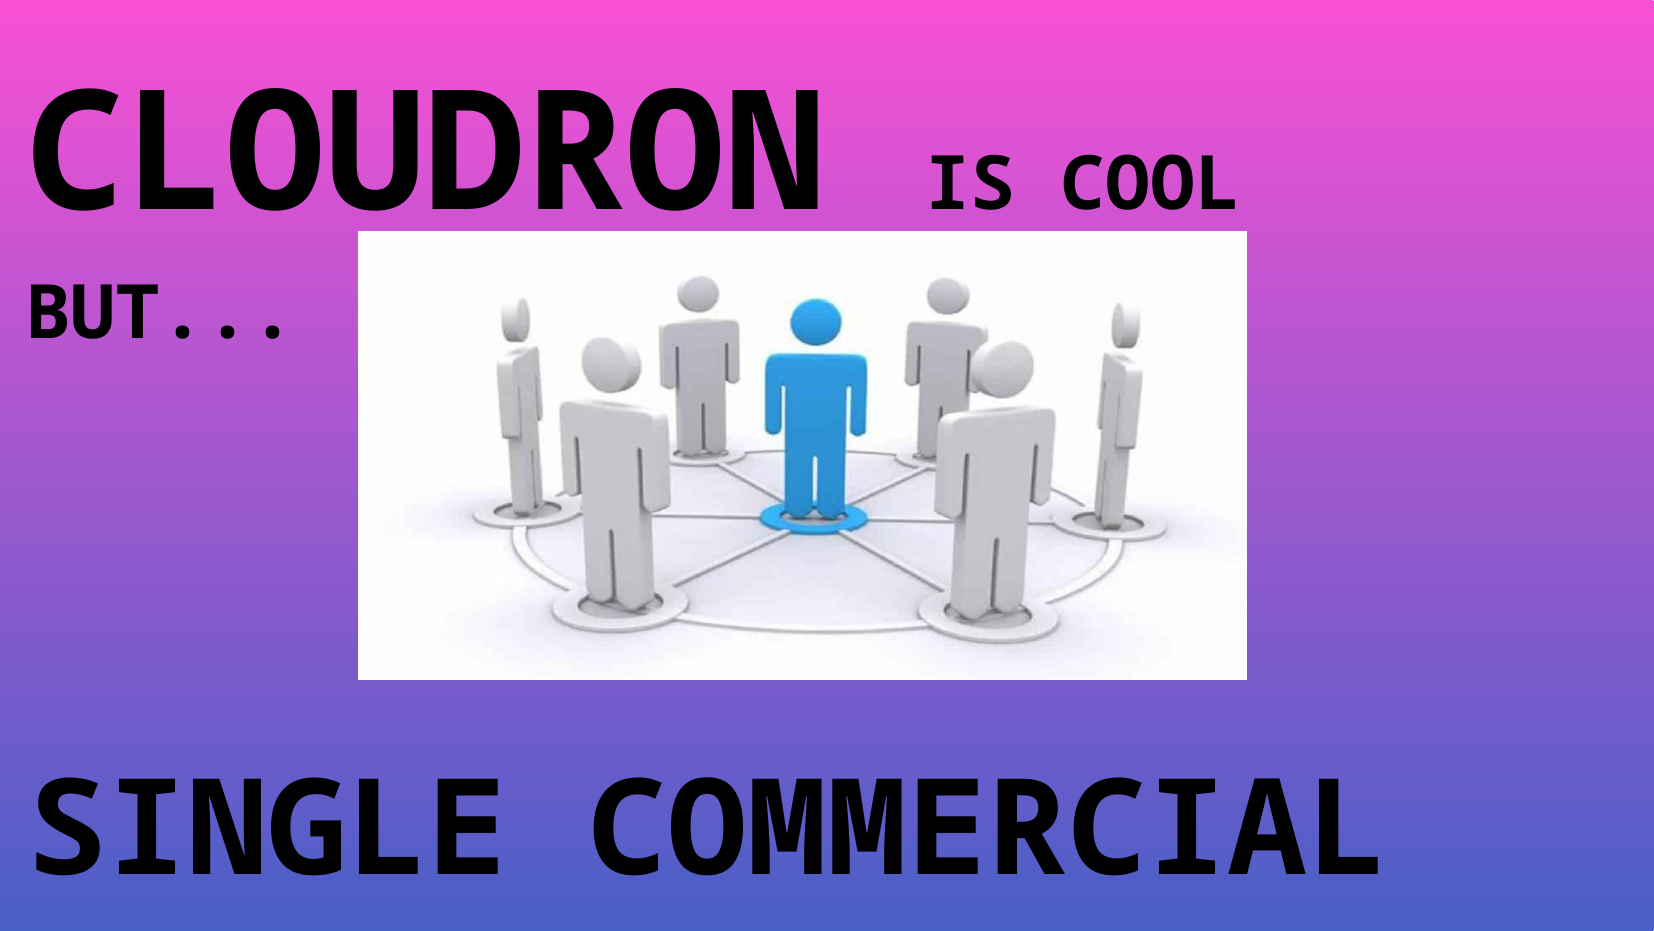

CLOUDRON IS COOL BUT...
SINGLE COMMERCIAL ENTITY